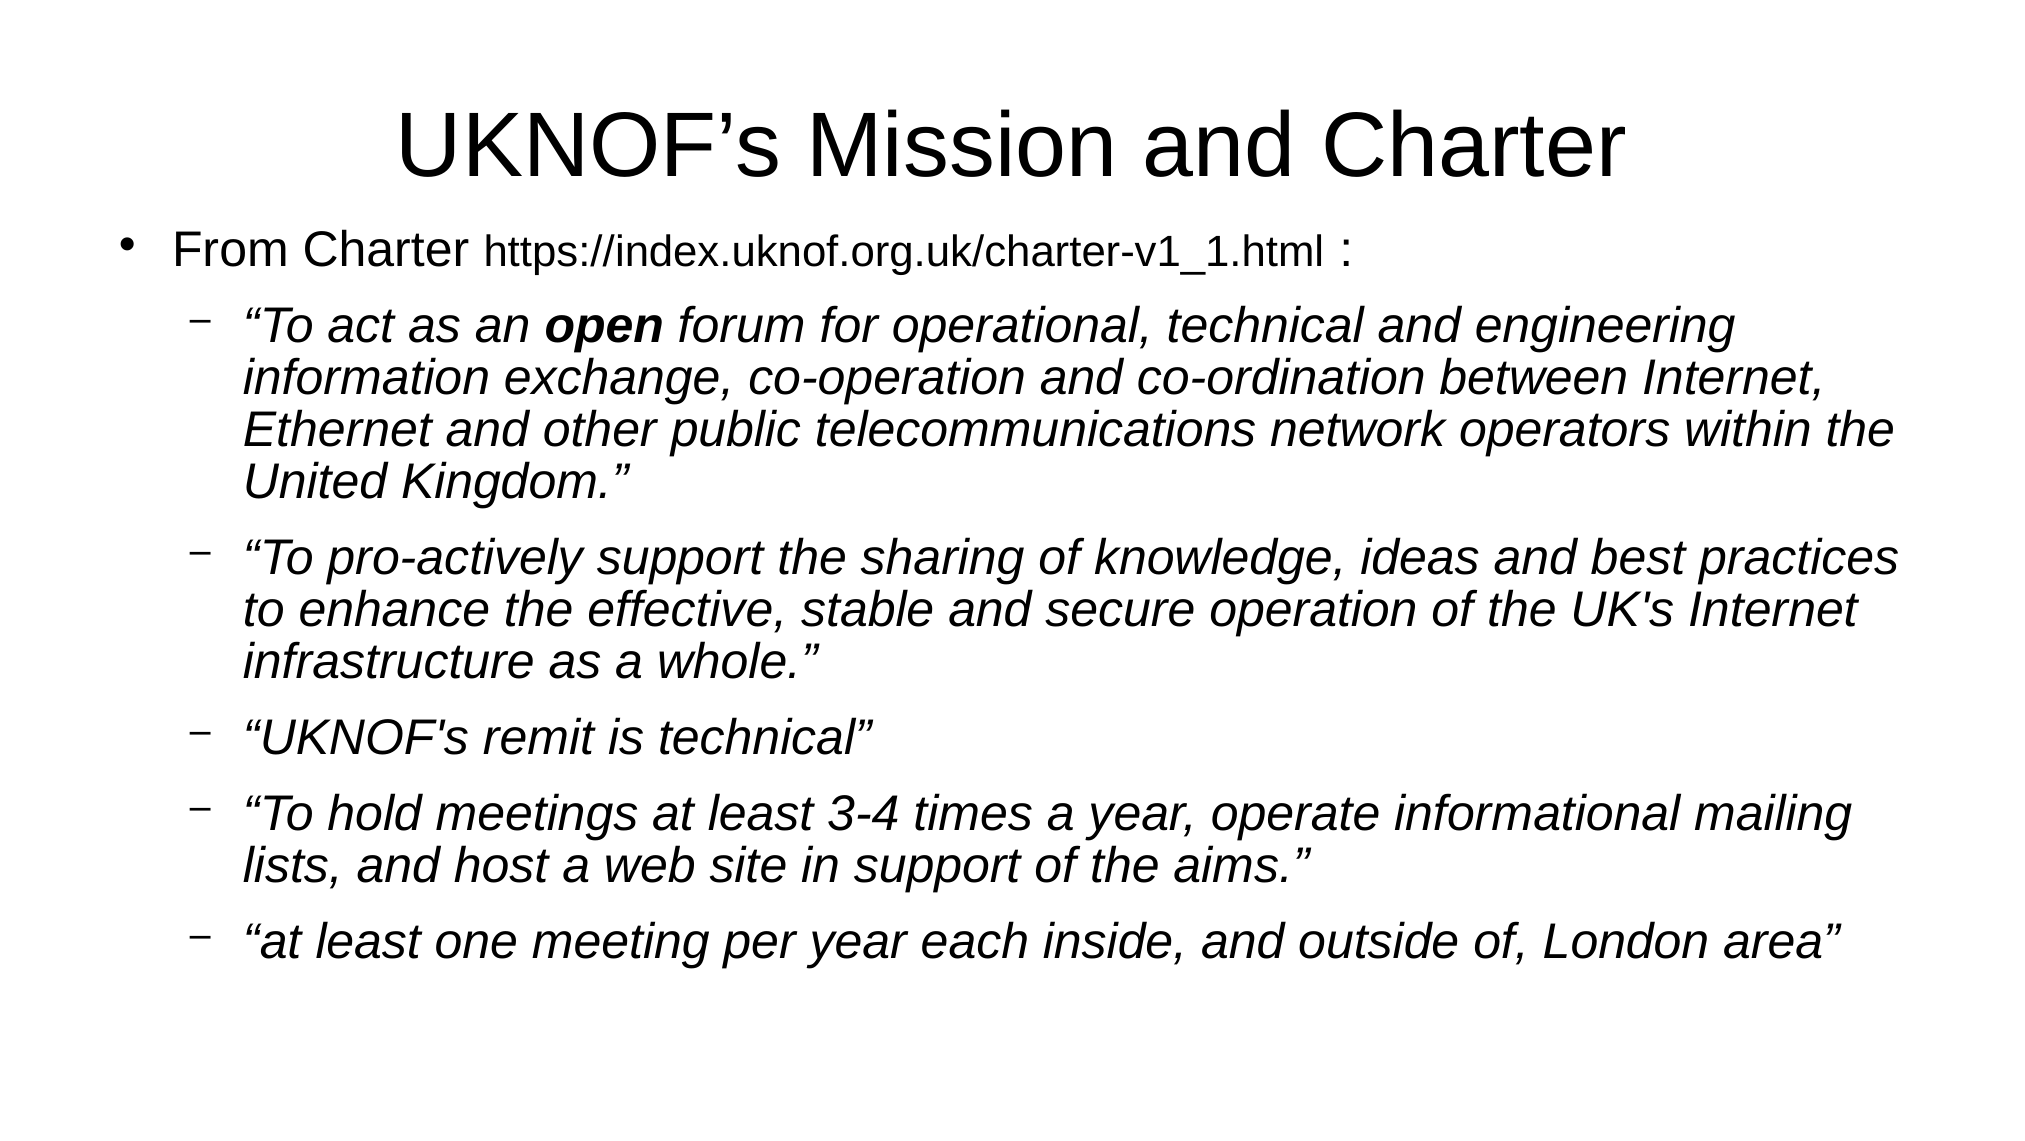

# UKNOF’s Mission and Charter
From Charter https://index.uknof.org.uk/charter-v1_1.html :
“To act as an open forum for operational, technical and engineering information exchange, co-operation and co-ordination between Internet, Ethernet and other public telecommunications network operators within the United Kingdom.”
“To pro-actively support the sharing of knowledge, ideas and best practices to enhance the effective, stable and secure operation of the UK's Internet infrastructure as a whole.”
“UKNOF's remit is technical”
“To hold meetings at least 3-4 times a year, operate informational mailing lists, and host a web site in support of the aims.”
“at least one meeting per year each inside, and outside of, London area”